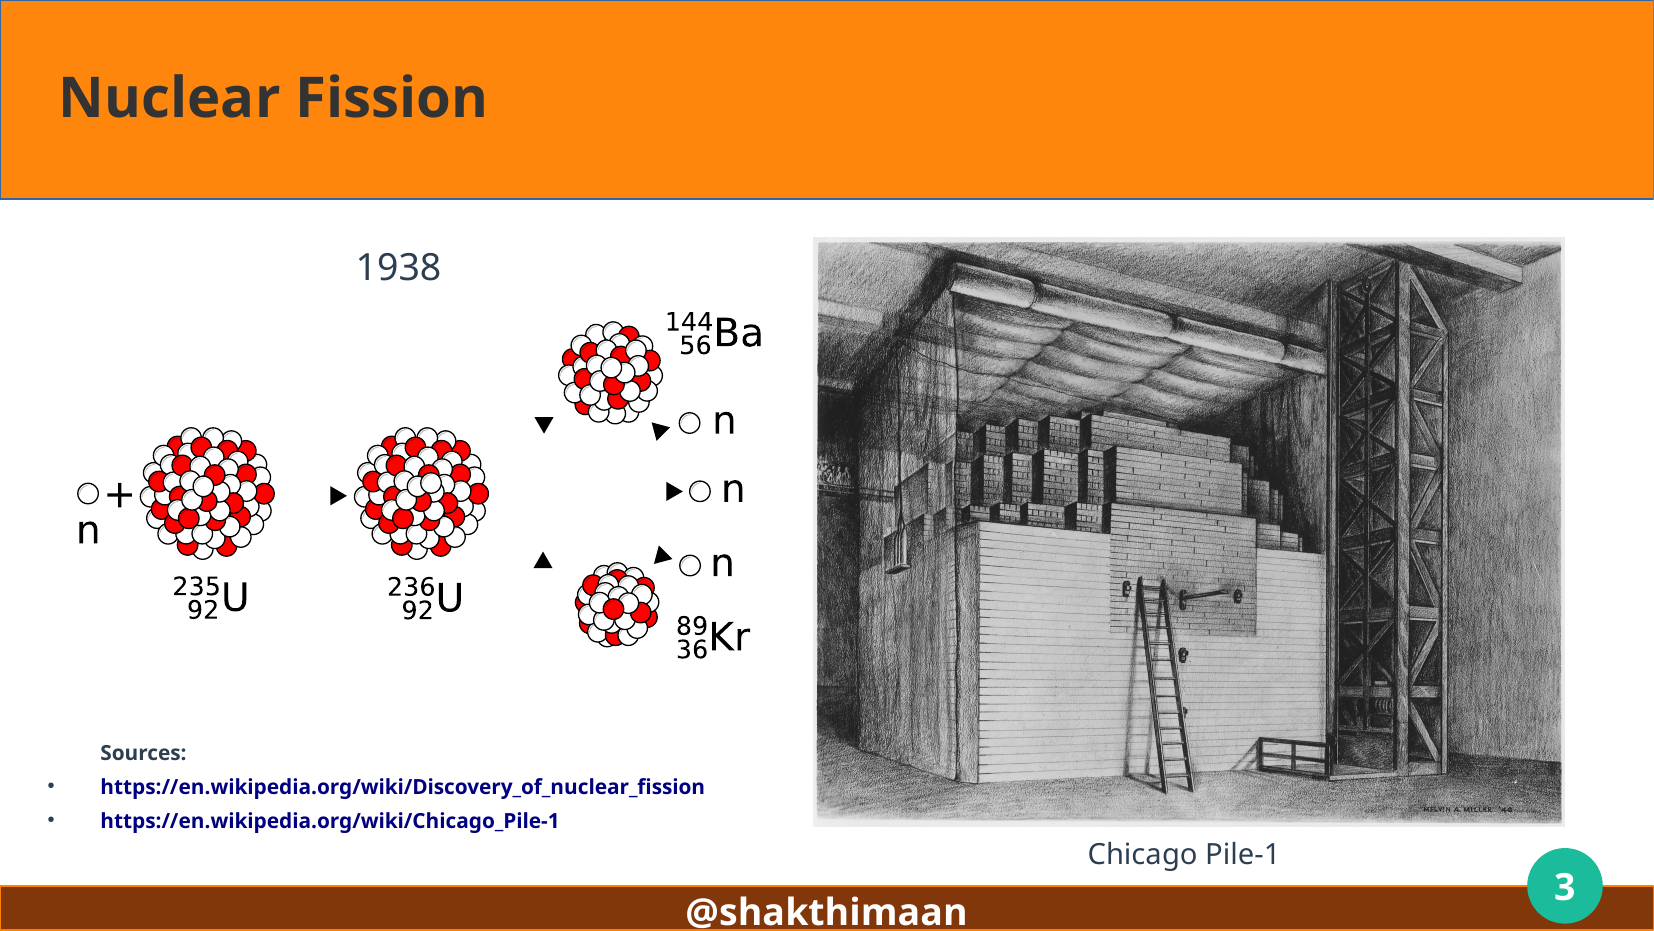

# Nuclear Fission
1938
Sources:
https://en.wikipedia.org/wiki/Discovery_of_nuclear_fission
https://en.wikipedia.org/wiki/Chicago_Pile-1
Chicago Pile-1
3
@shakthimaan